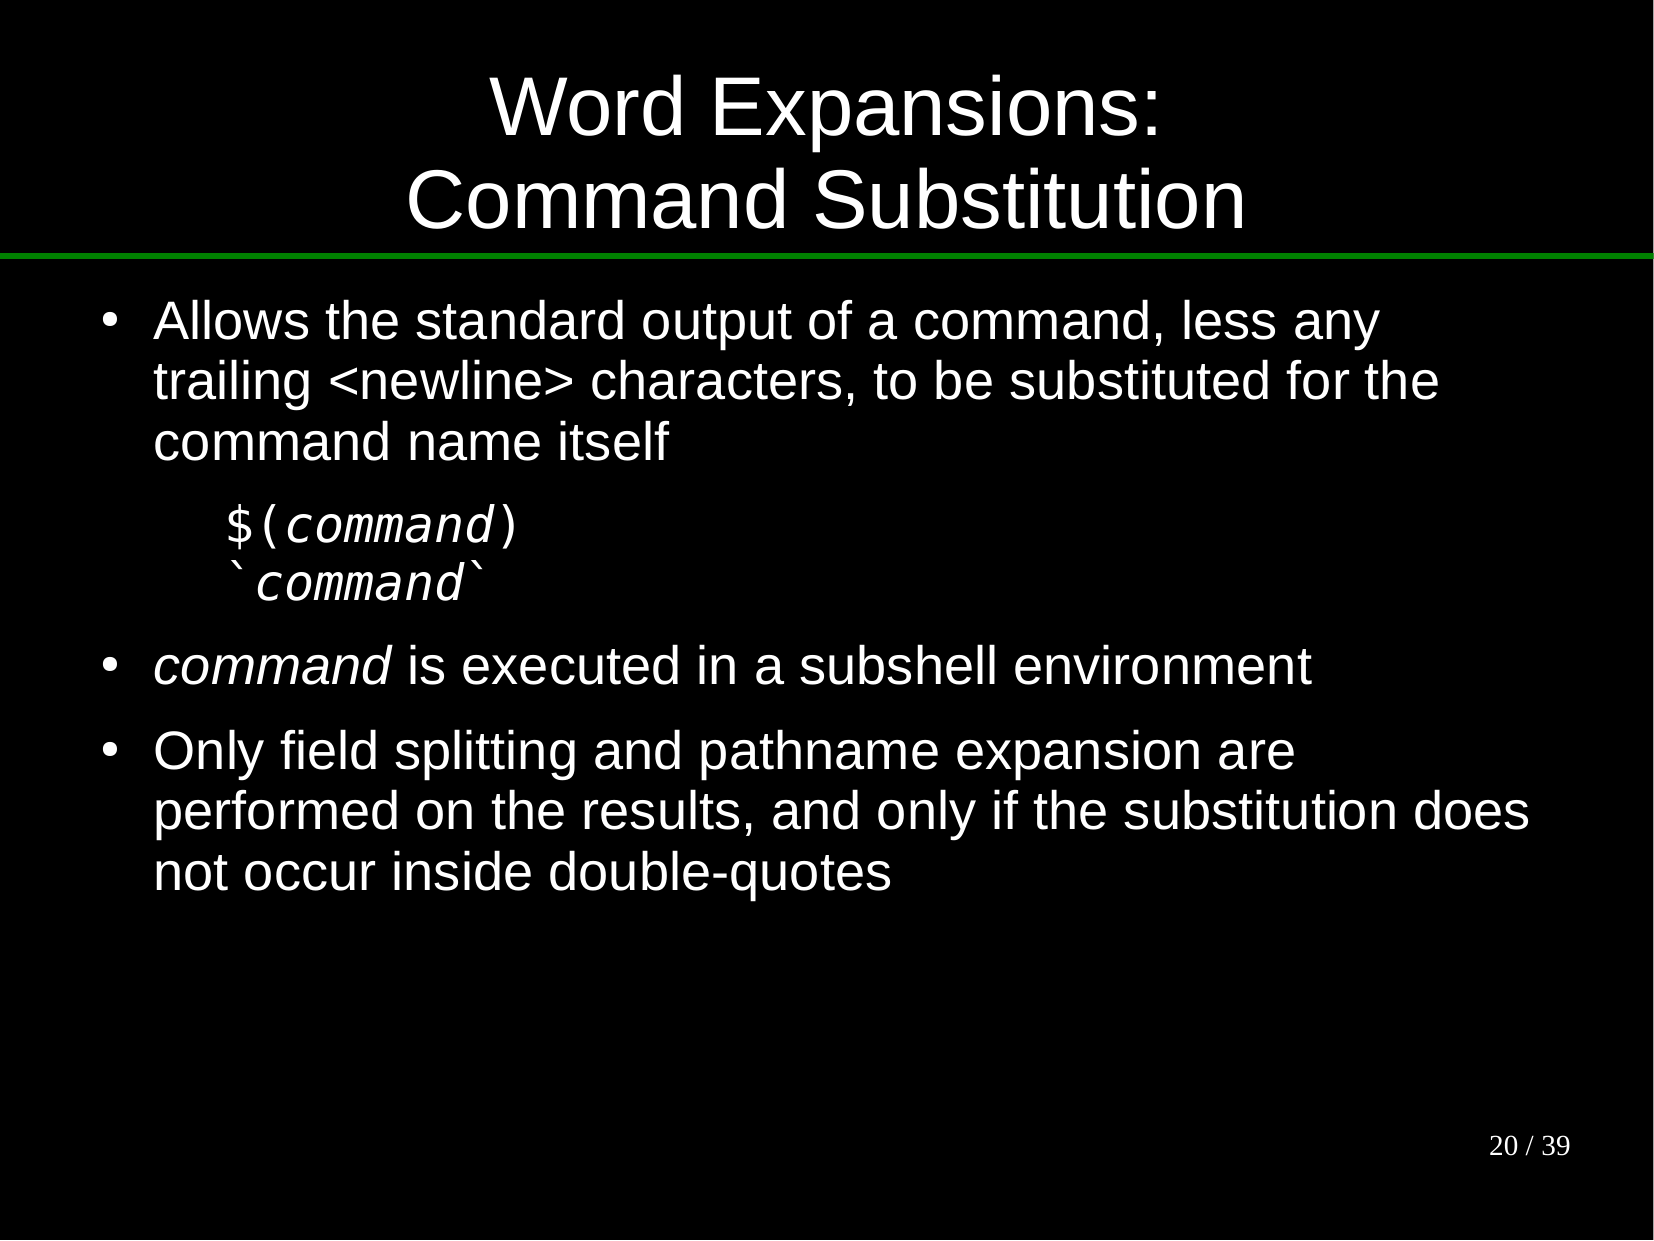

# Word Expansions: Command Substitution
Allows the standard output of a command, less any trailing <newline> characters, to be substituted for the command name itself
$(command)
`command`
command is executed in a subshell environment
Only field splitting and pathname expansion are performed on the results, and only if the substitution does not occur inside double-quotes
20